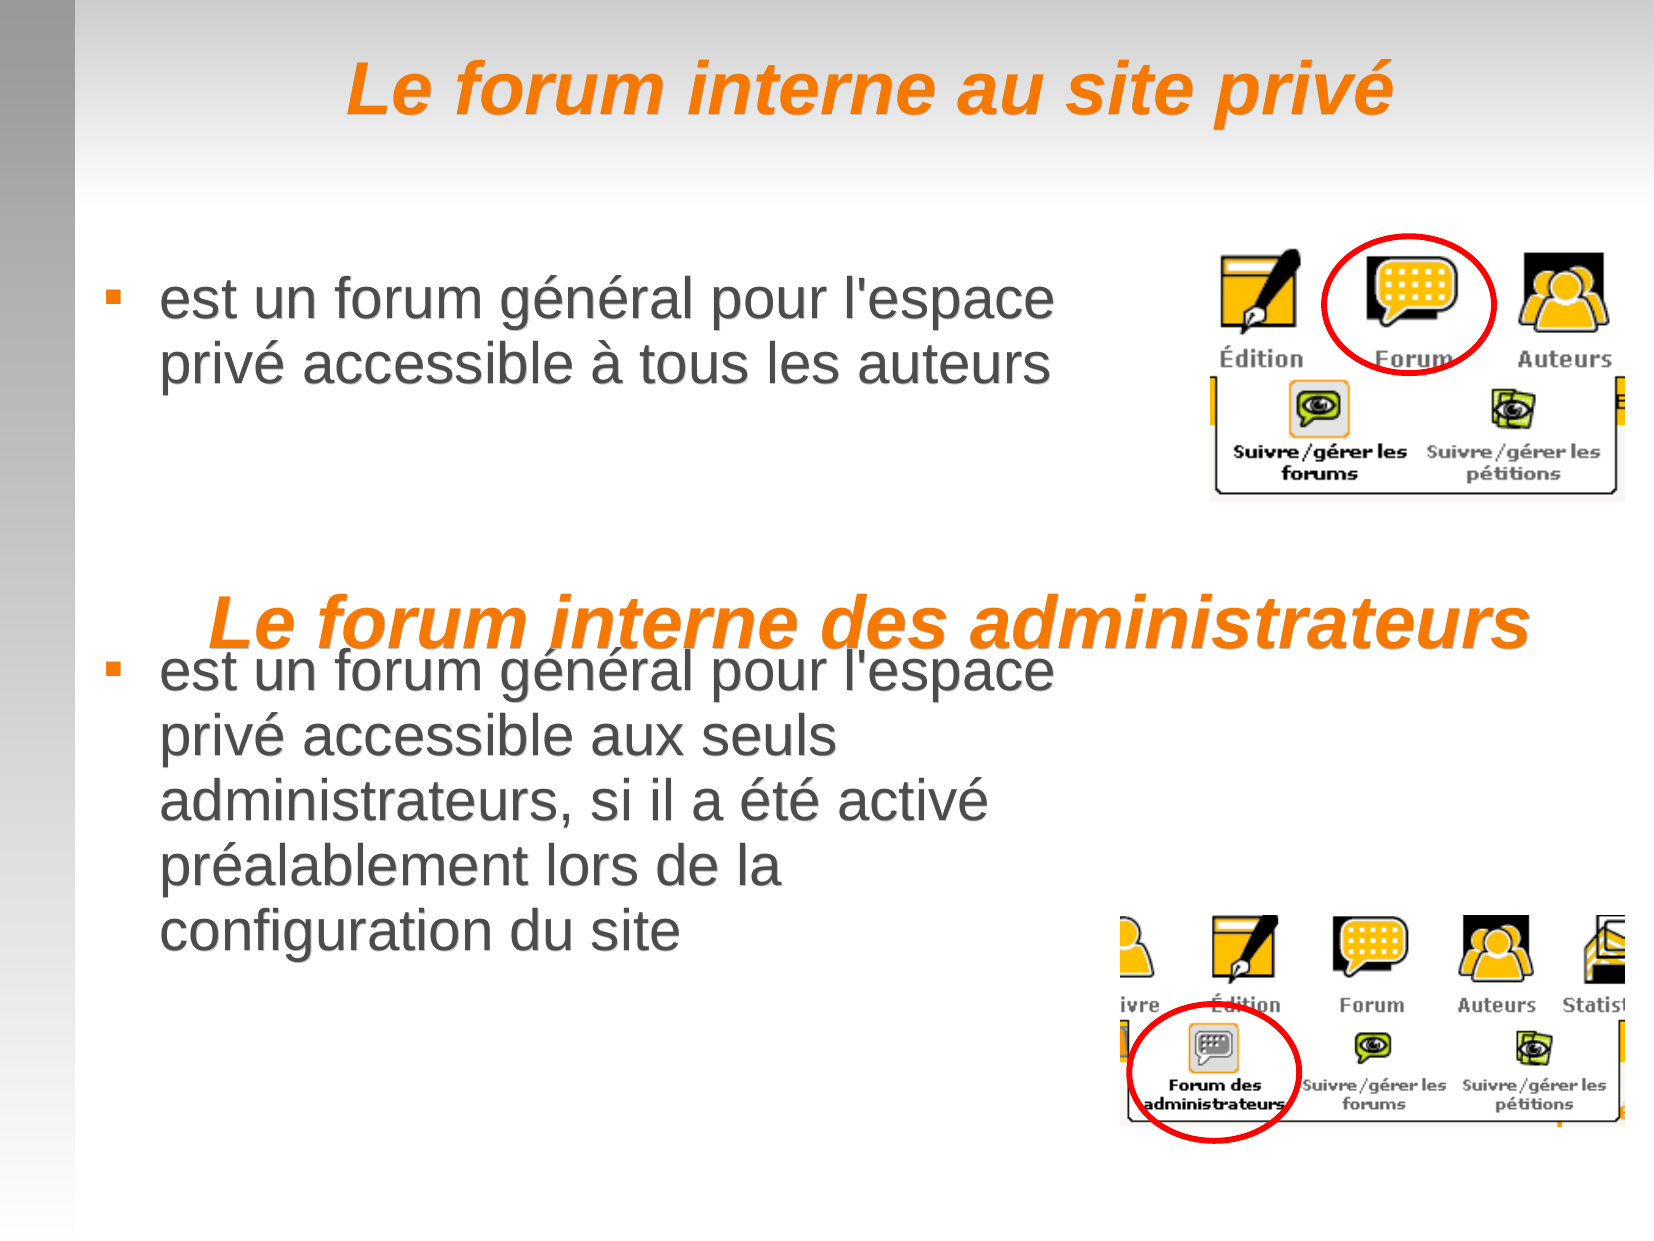

# Le forum interne au site privé
est un forum général pour l'espace privé accessible à tous les auteurs
est un forum général pour l'espace privé accessible aux seuls administrateurs, si il a été activé préalablement lors de la configuration du site
Le forum interne des administrateurs